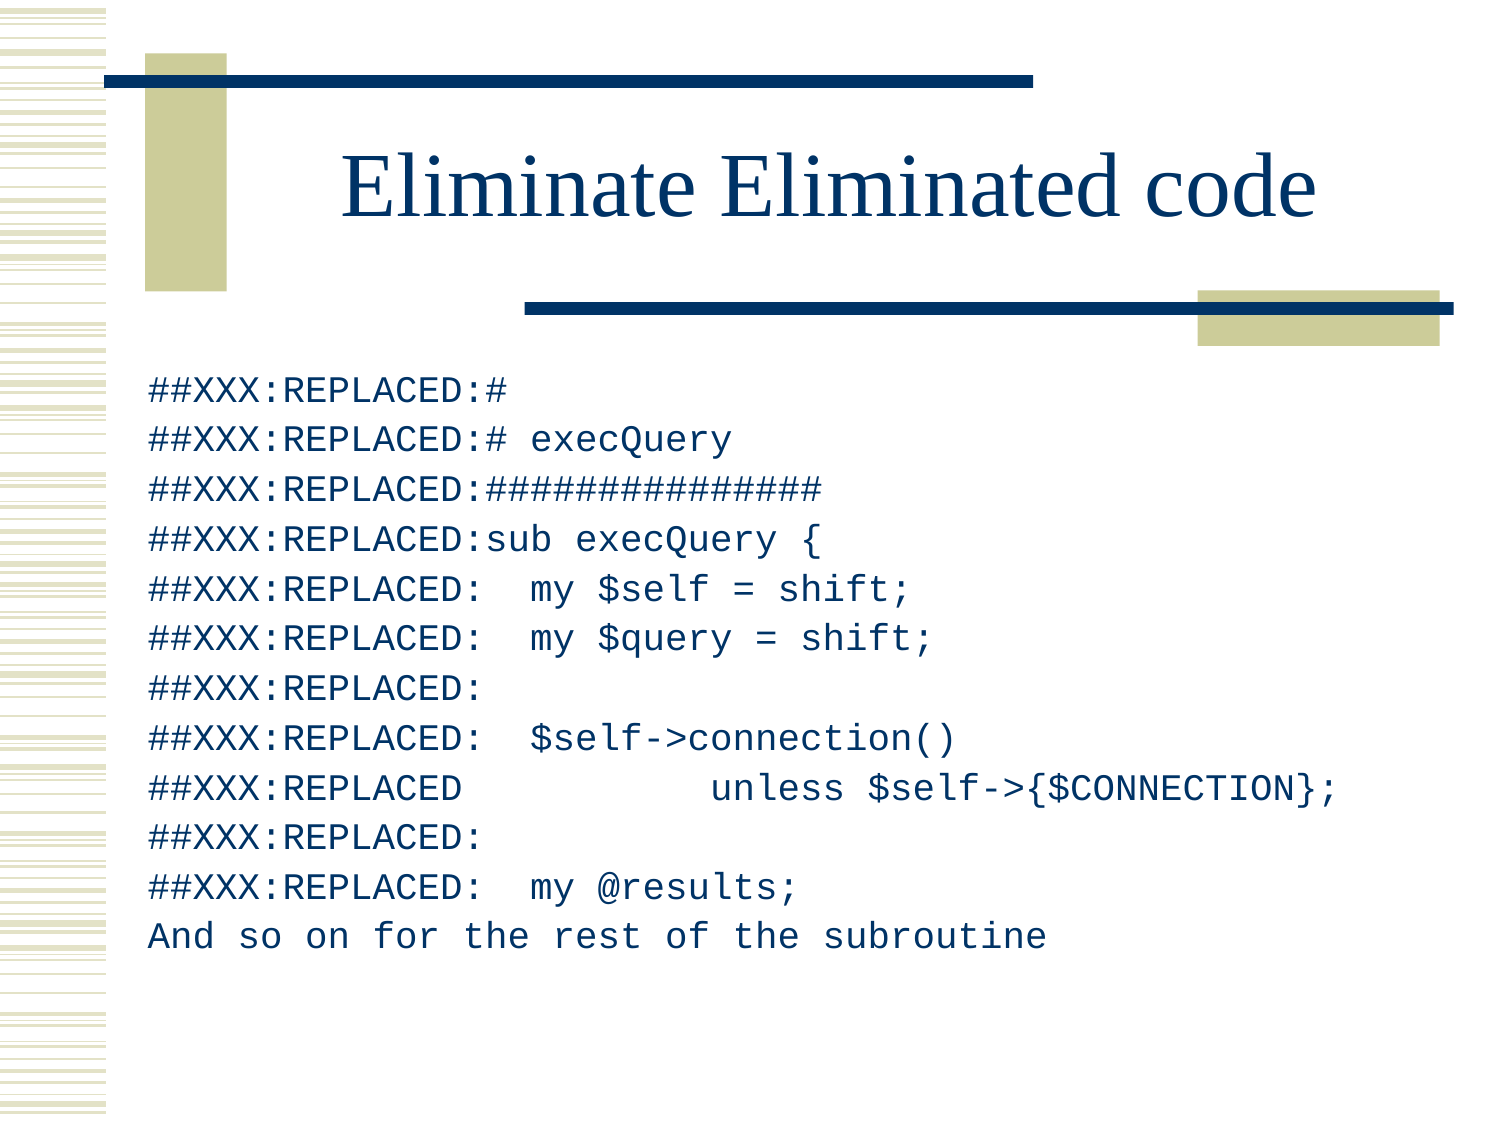

# Eliminate Eliminated code
##XXX:REPLACED:#
##XXX:REPLACED:# execQuery
##XXX:REPLACED:###############
##XXX:REPLACED:sub execQuery {
##XXX:REPLACED: my $self = shift;
##XXX:REPLACED: my $query = shift;
##XXX:REPLACED:
##XXX:REPLACED: $self->connection()
##XXX:REPLACED unless $self->{$CONNECTION};
##XXX:REPLACED:
##XXX:REPLACED: my @results;
And so on for the rest of the subroutine